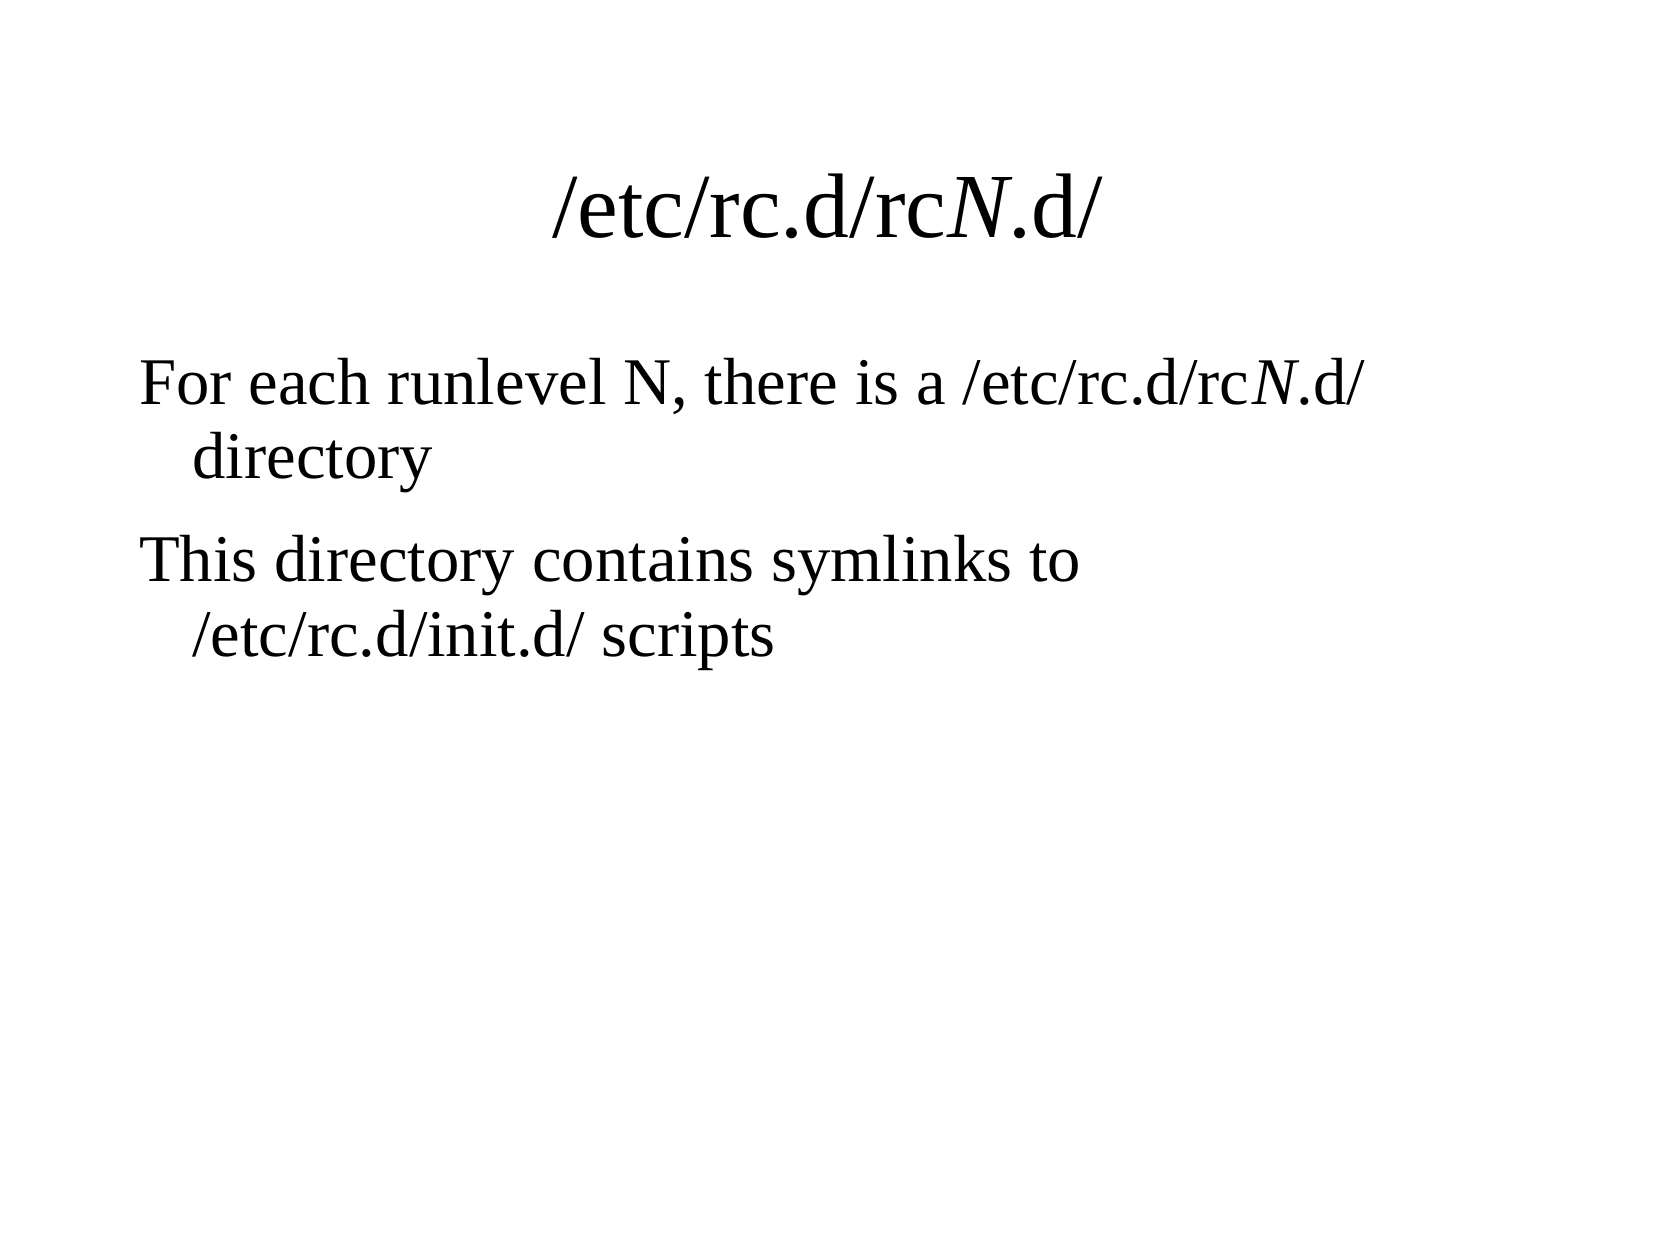

# /etc/rc.d/rcN.d/
For each runlevel N, there is a /etc/rc.d/rcN.d/ directory
This directory contains symlinks to
/etc/rc.d/init.d/ scripts